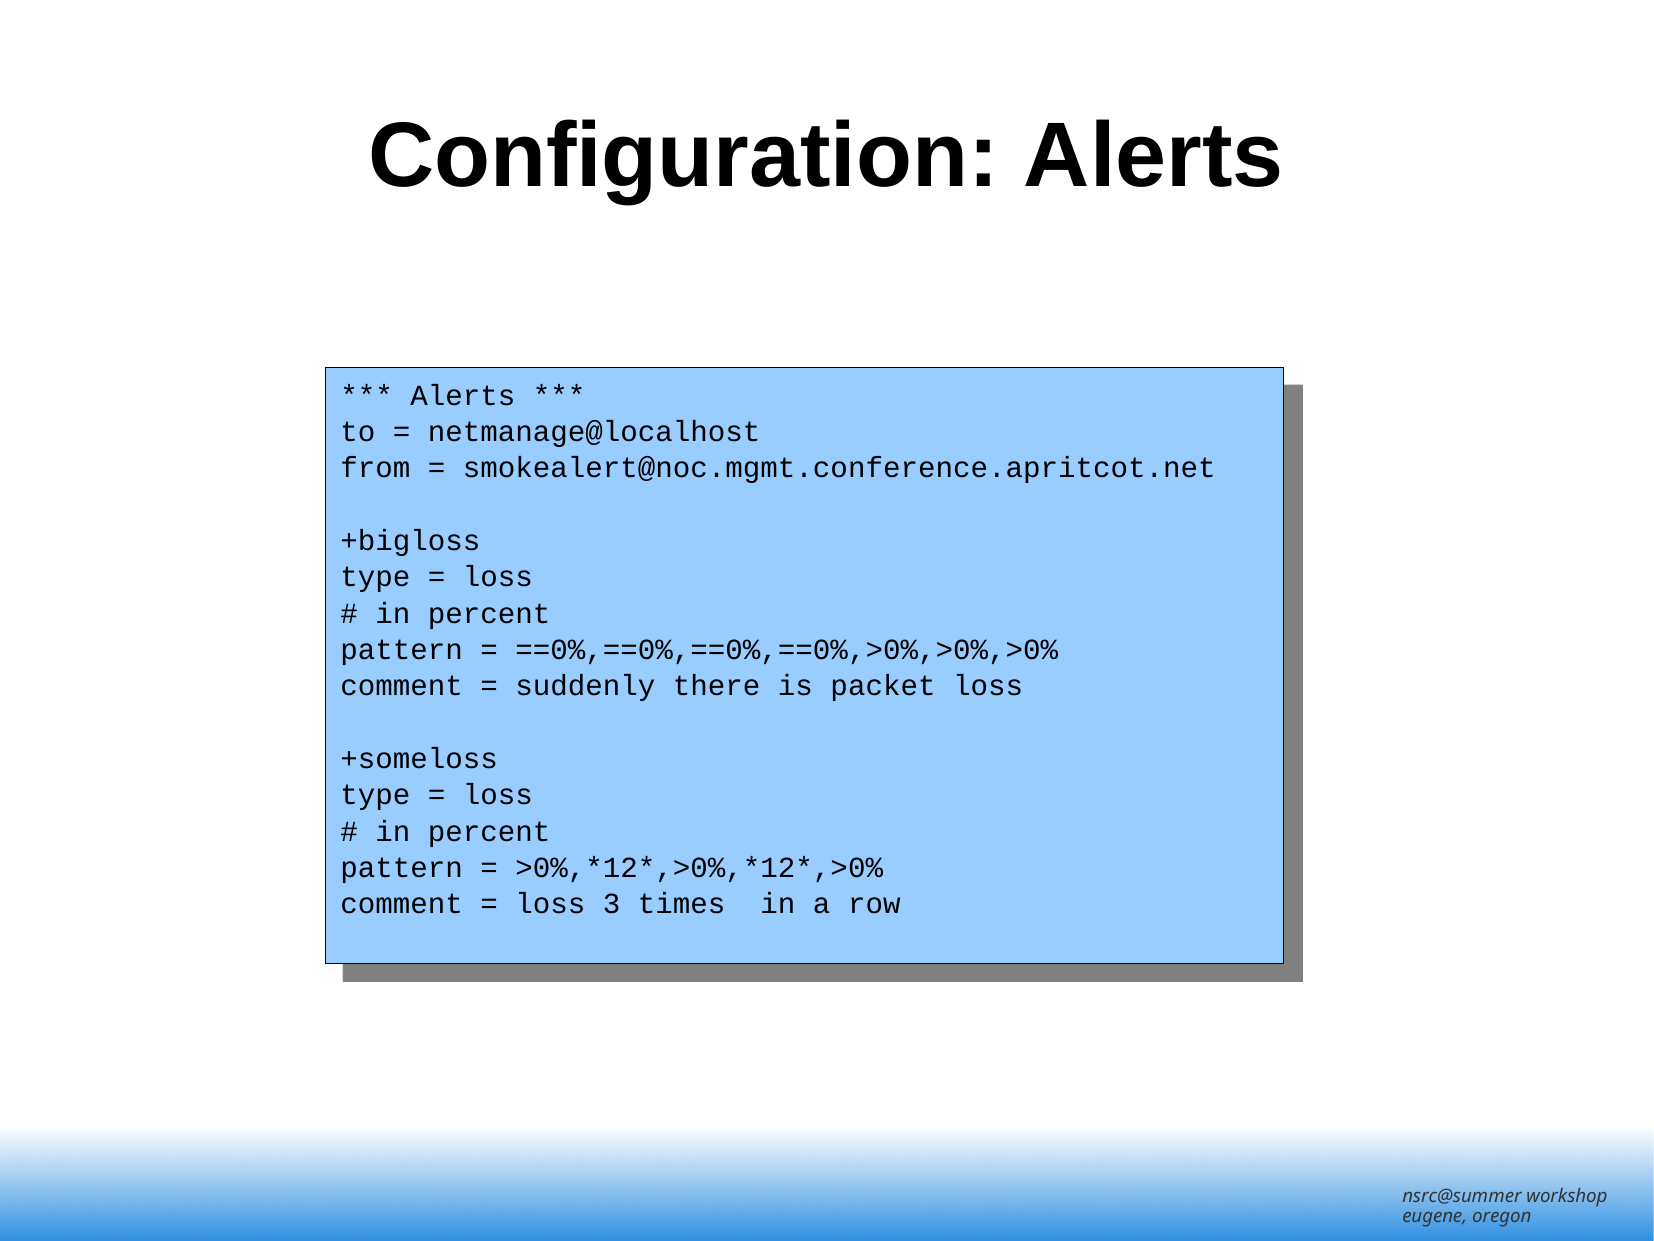

# Configuration: Alerts
*** Alerts ***
to = netmanage@localhost
from = smokealert@noc.mgmt.conference.apritcot.net
+bigloss
type = loss
# in percent
pattern = ==0%,==0%,==0%,==0%,>0%,>0%,>0%
comment = suddenly there is packet loss
+someloss
type = loss
# in percent
pattern = >0%,*12*,>0%,*12*,>0%
comment = loss 3 times in a row